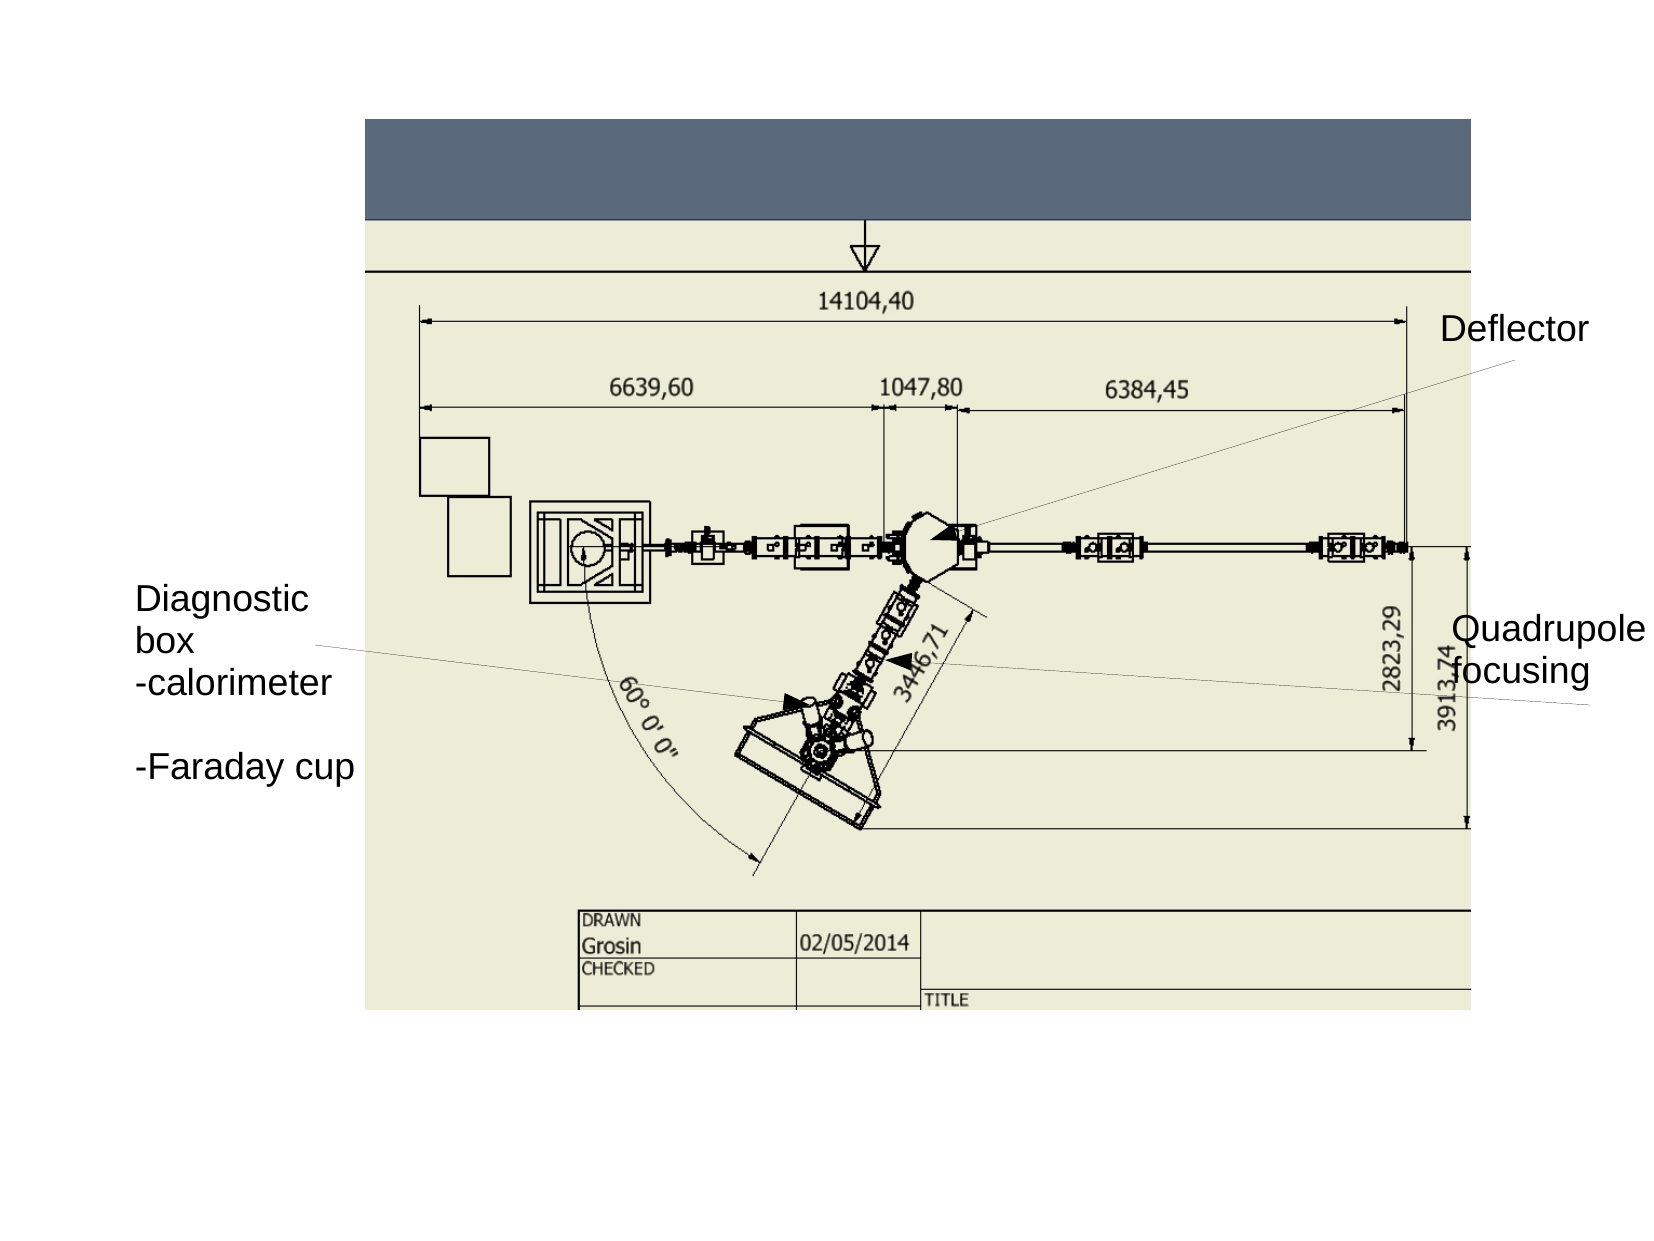

Deflector
Diagnostic box
-calorimeter
-Faraday cup
Quadrupole focusing